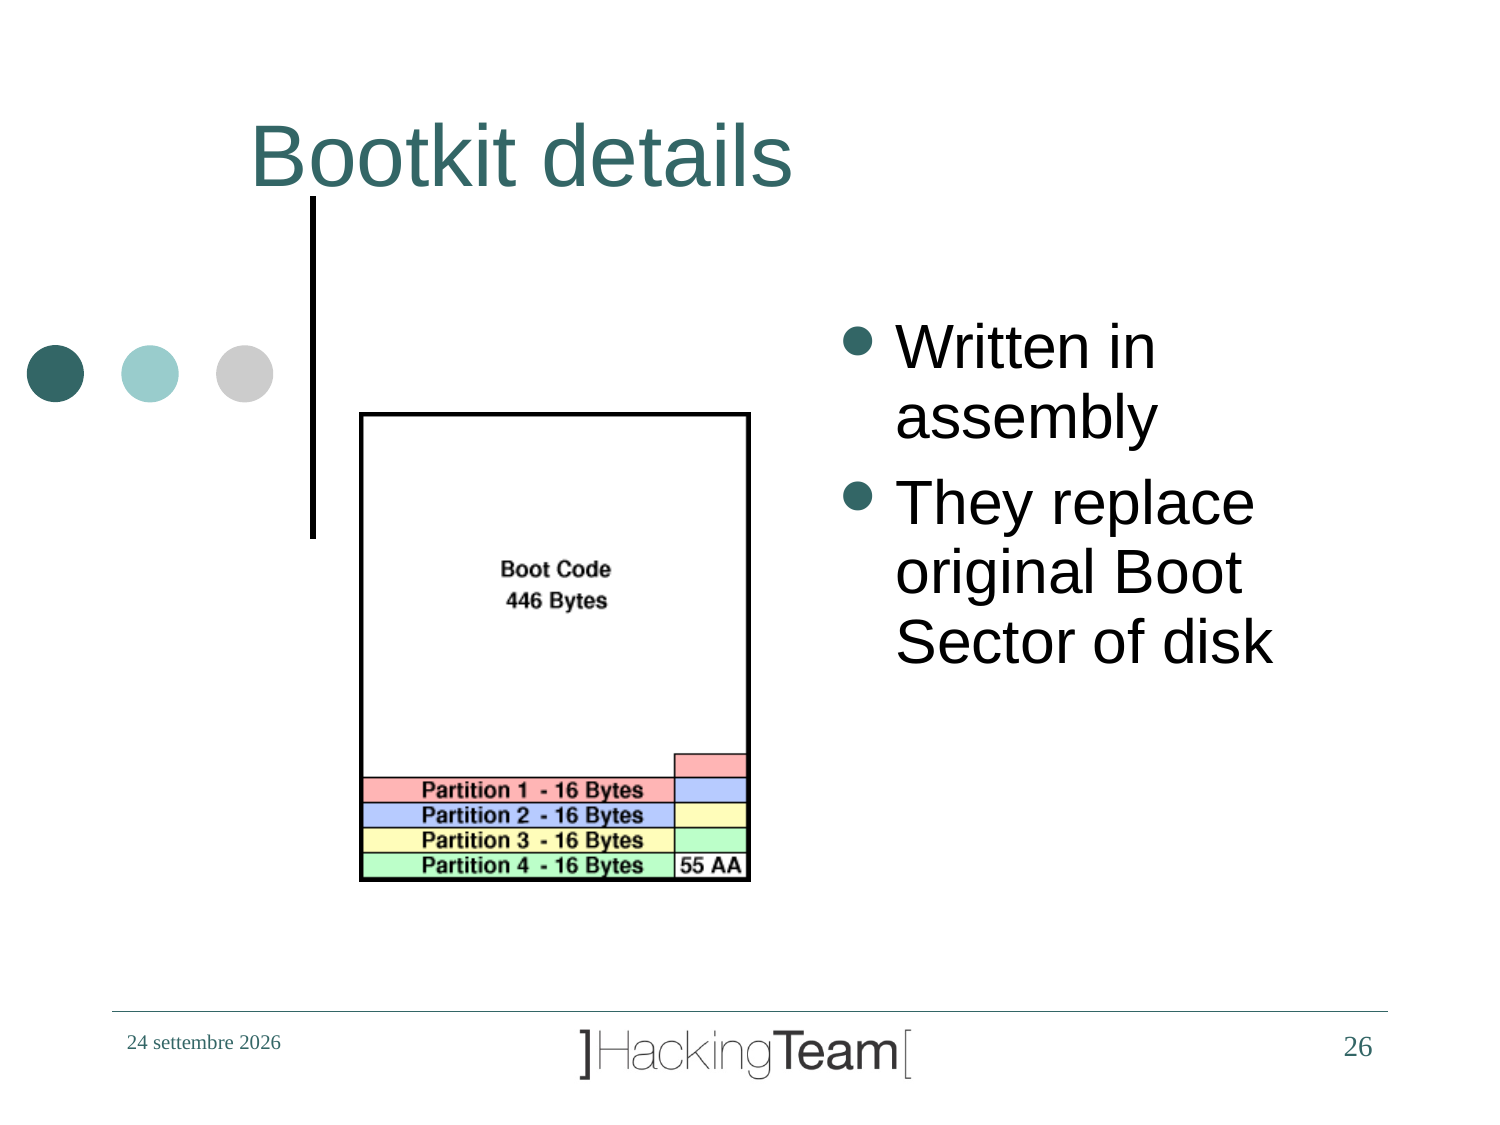

# Bootkit details
Written in assembly
They replace original Boot Sector of disk
26